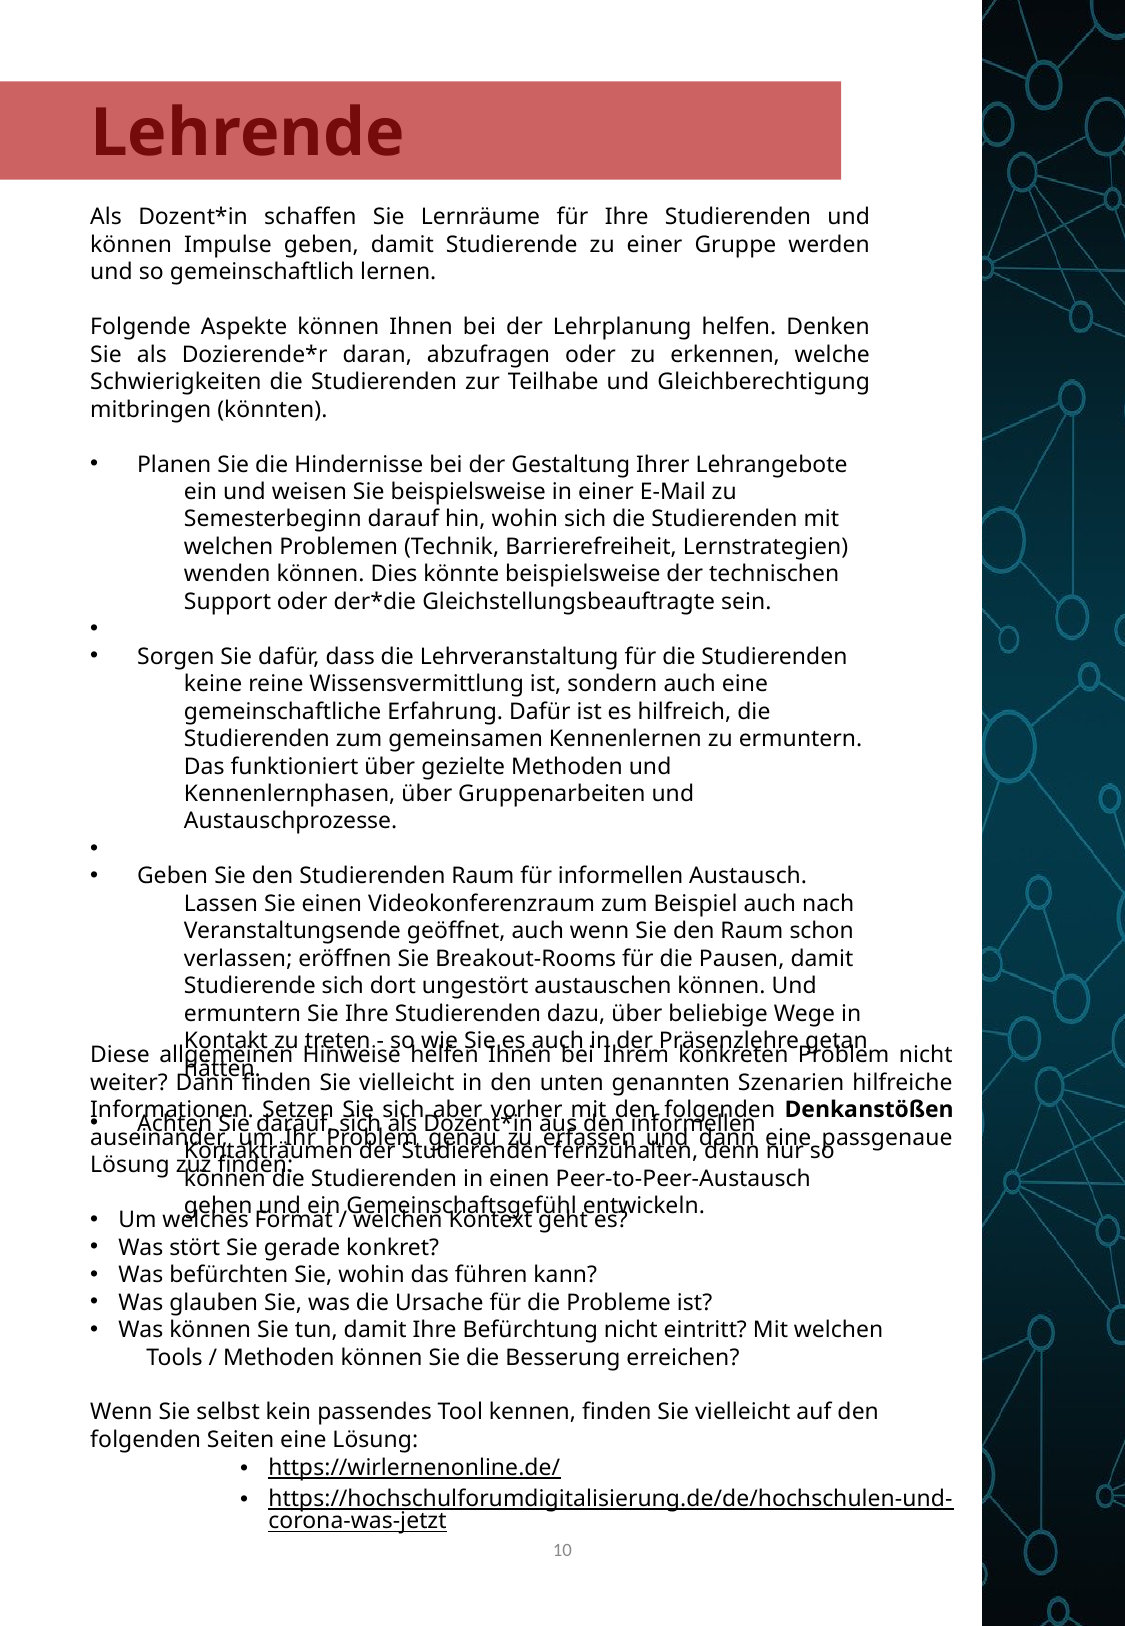

Lehrende
Als Dozent*in schaffen Sie Lernräume für Ihre Studierenden und können Impulse geben, damit Studierende zu einer Gruppe werden und so gemeinschaftlich lernen.
Folgende Aspekte können Ihnen bei der Lehrplanung helfen. Denken Sie als Dozierende*r daran, abzufragen oder zu erkennen, welche Schwierigkeiten die Studierenden zur Teilhabe und Gleichberechtigung mitbringen (könnten).
Planen Sie die Hindernisse bei der Gestaltung Ihrer Lehrangebote ein und weisen Sie beispielsweise in einer E-Mail zu Semesterbeginn darauf hin, wohin sich die Studierenden mit welchen Problemen (Technik, Barrierefreiheit, Lernstrategien) wenden können. Dies könnte beispielsweise der technischen Support oder der*die Gleichstellungsbeauftragte sein.
Sorgen Sie dafür, dass die Lehrveranstaltung für die Studierenden keine reine Wissensvermittlung ist, sondern auch eine gemeinschaftliche Erfahrung. Dafür ist es hilfreich, die Studierenden zum gemeinsamen Kennenlernen zu ermuntern. Das funktioniert über gezielte Methoden und Kennenlernphasen, über Gruppenarbeiten und Austauschprozesse.
Geben Sie den Studierenden Raum für informellen Austausch. Lassen Sie einen Videokonferenzraum zum Beispiel auch nach Veranstaltungsende geöffnet, auch wenn Sie den Raum schon verlassen; eröffnen Sie Breakout-Rooms für die Pausen, damit Studierende sich dort ungestört austauschen können. Und ermuntern Sie Ihre Studierenden dazu, über beliebige Wege in Kontakt zu treten - so wie Sie es auch in der Präsenzlehre getan hätten.
Achten Sie darauf, sich als Dozent*in aus den informellen Kontakträumen der Studierenden fernzuhalten, denn nur so können die Studierenden in einen Peer-to-Peer-Austausch gehen und ein Gemeinschaftsgefühl entwickeln.
#
Diese allgemeinen Hinweise helfen Ihnen bei Ihrem konkreten Problem nicht weiter? Dann finden Sie vielleicht in den unten genannten Szenarien hilfreiche Informationen. Setzen Sie sich aber vorher mit den folgenden Denkanstößen auseinander, um Ihr Problem genau zu erfassen und dann eine passgenaue Lösung zuz finden:
Um welches Format / welchen Kontext geht es?
Was stört Sie gerade konkret?
Was befürchten Sie, wohin das führen kann?
Was glauben Sie, was die Ursache für die Probleme ist?
Was können Sie tun, damit Ihre Befürchtung nicht eintritt? Mit welchen Tools / Methoden können Sie die Besserung erreichen?
Wenn Sie selbst kein passendes Tool kennen, finden Sie vielleicht auf den folgenden Seiten eine Lösung:
https://wirlernenonline.de/
https://hochschulforumdigitalisierung.de/de/hochschulen-und-corona-was-jetzt
10